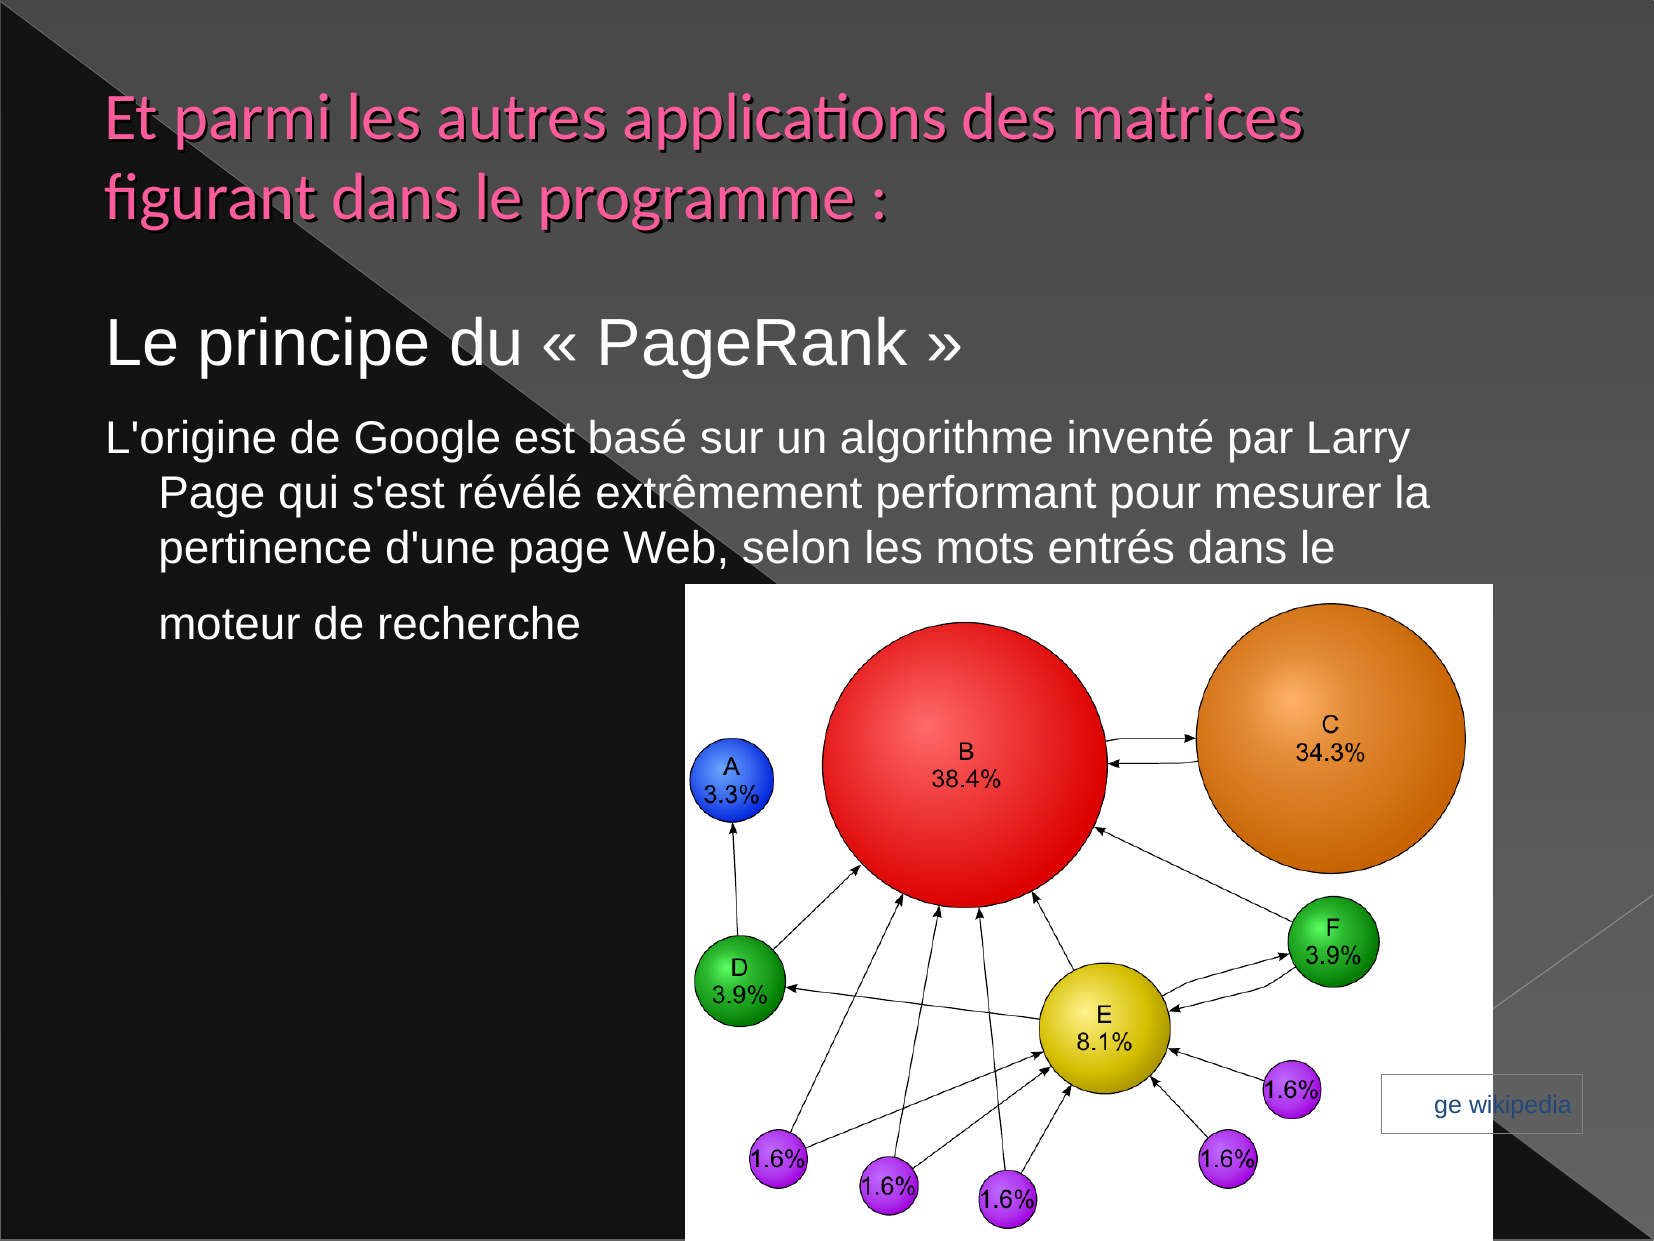

# Et parmi les autres applications des matrices figurant dans le programme :
Le principe du « PageRank »
L'origine de Google est basé sur un algorithme inventé par Larry Page qui s'est révélé extrêmement performant pour mesurer la pertinence d'une page Web, selon les mots entrés dans le moteur de recherche
Image wikipedia